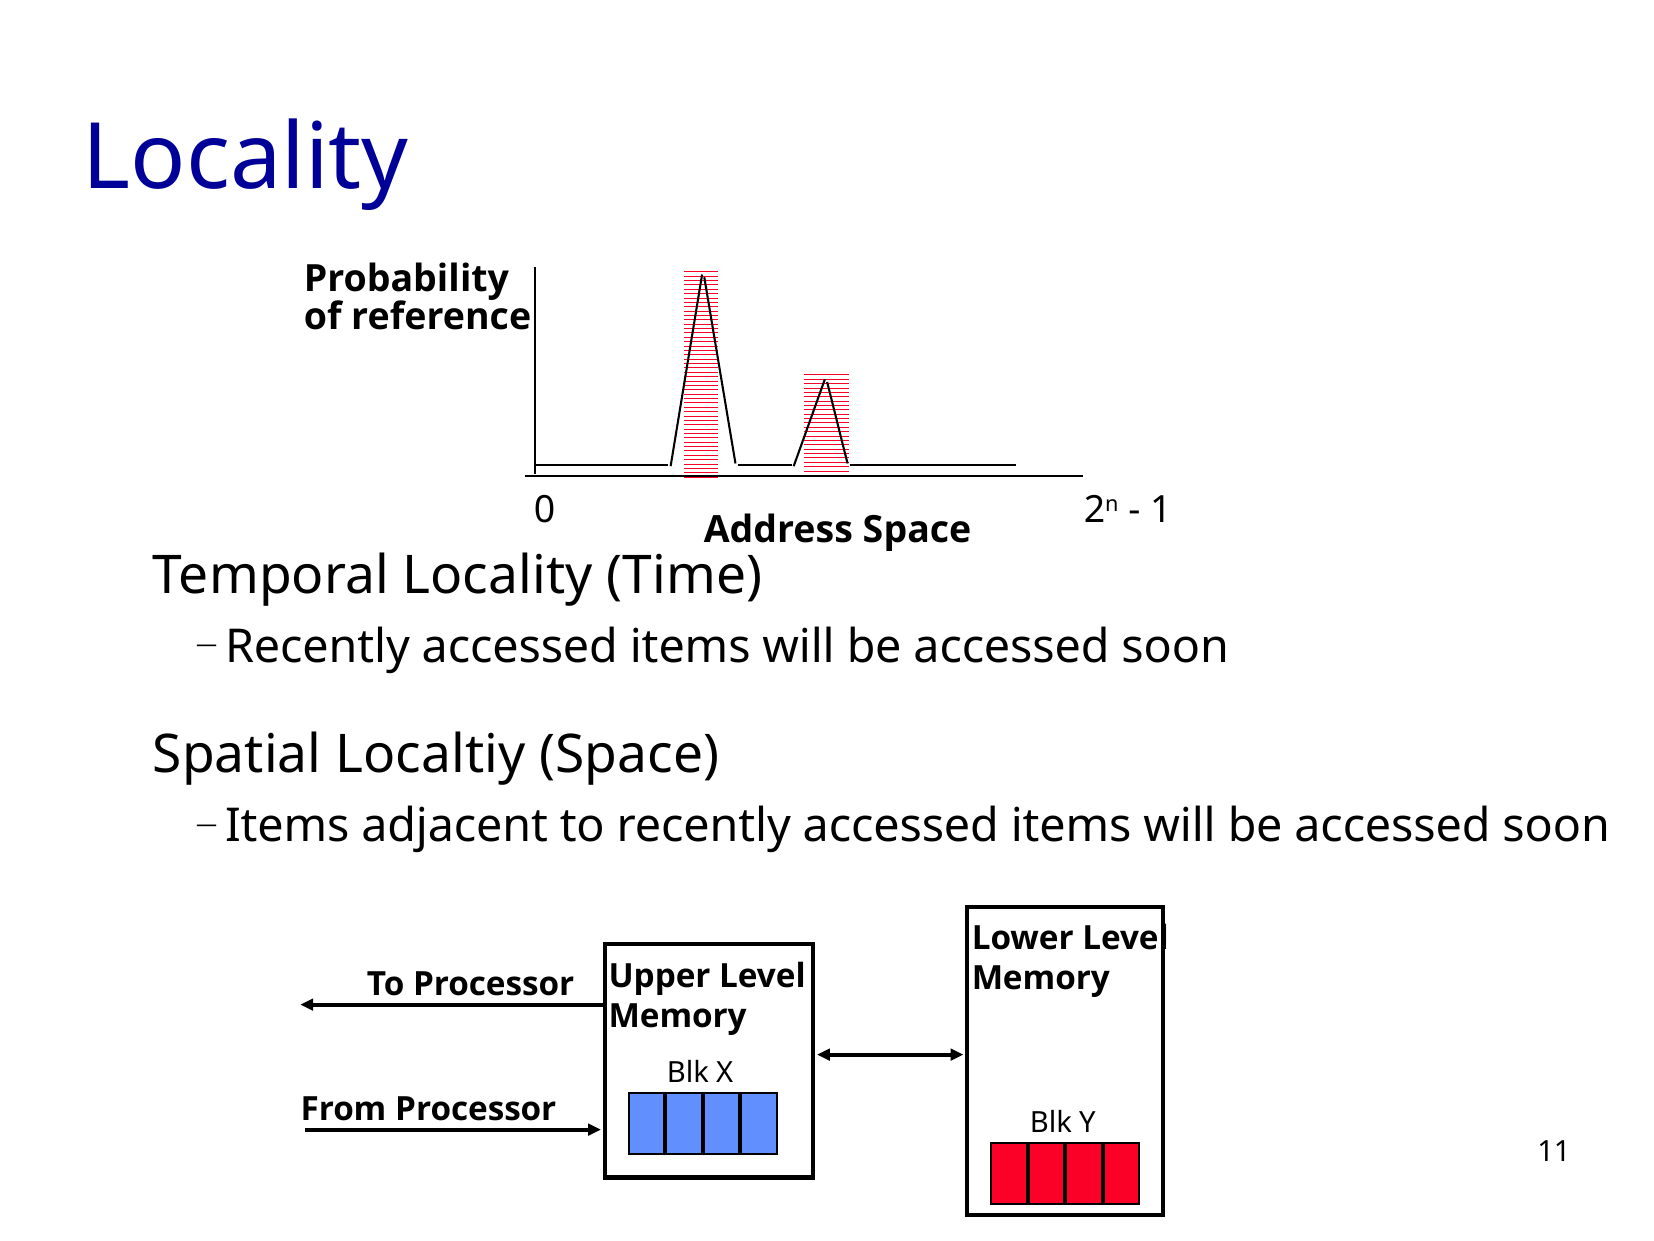

# Locality
Probability
of reference
0
2n - 1
Address Space
Temporal Locality (Time)
Recently accessed items will be accessed soon
Spatial Localtiy (Space)
Items adjacent to recently accessed items will be accessed soon
Lower Level
Memory
Upper Level
Memory
To Processor
Blk X
From Processor
Blk Y
11